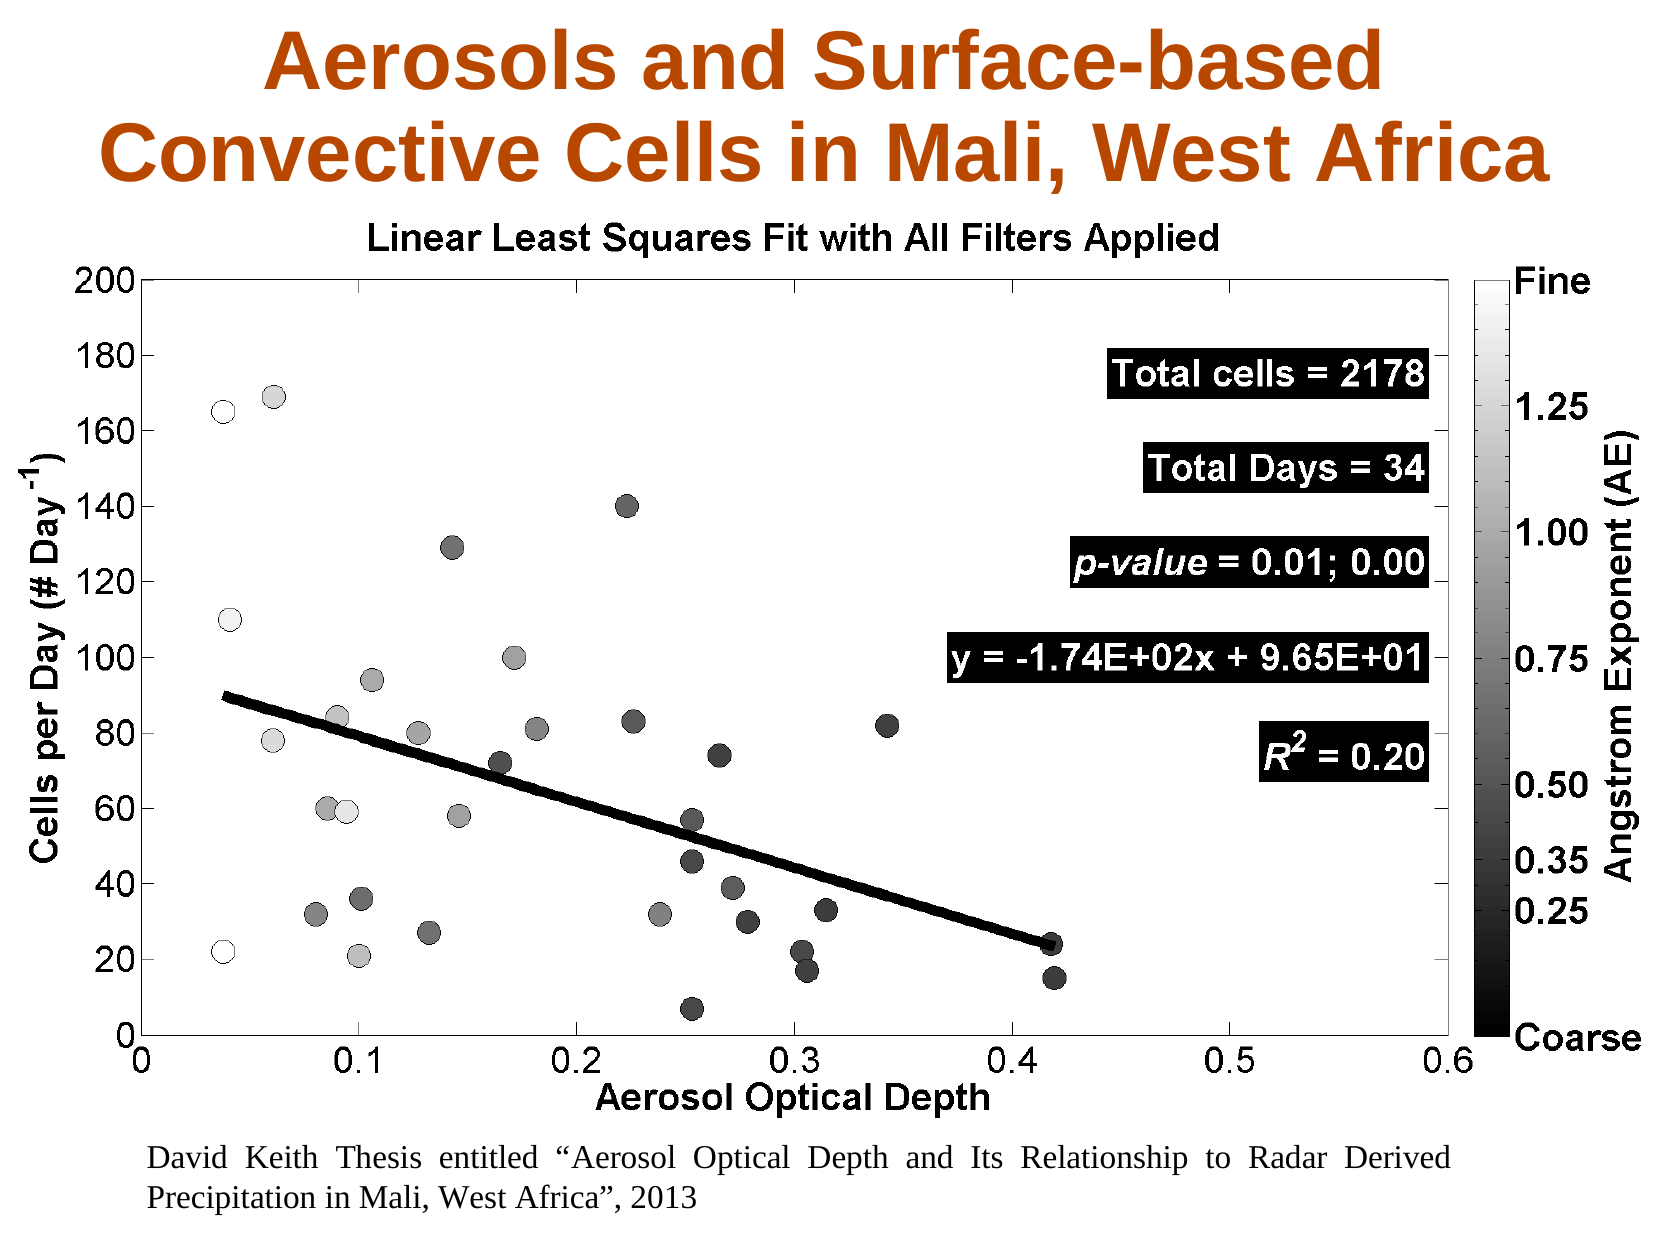

# Aerosols and Surface-based Convective Cells in Mali, West Africa
David Keith Thesis entitled “Aerosol Optical Depth and Its Relationship to Radar Derived Precipitation in Mali, West Africa”, 2013